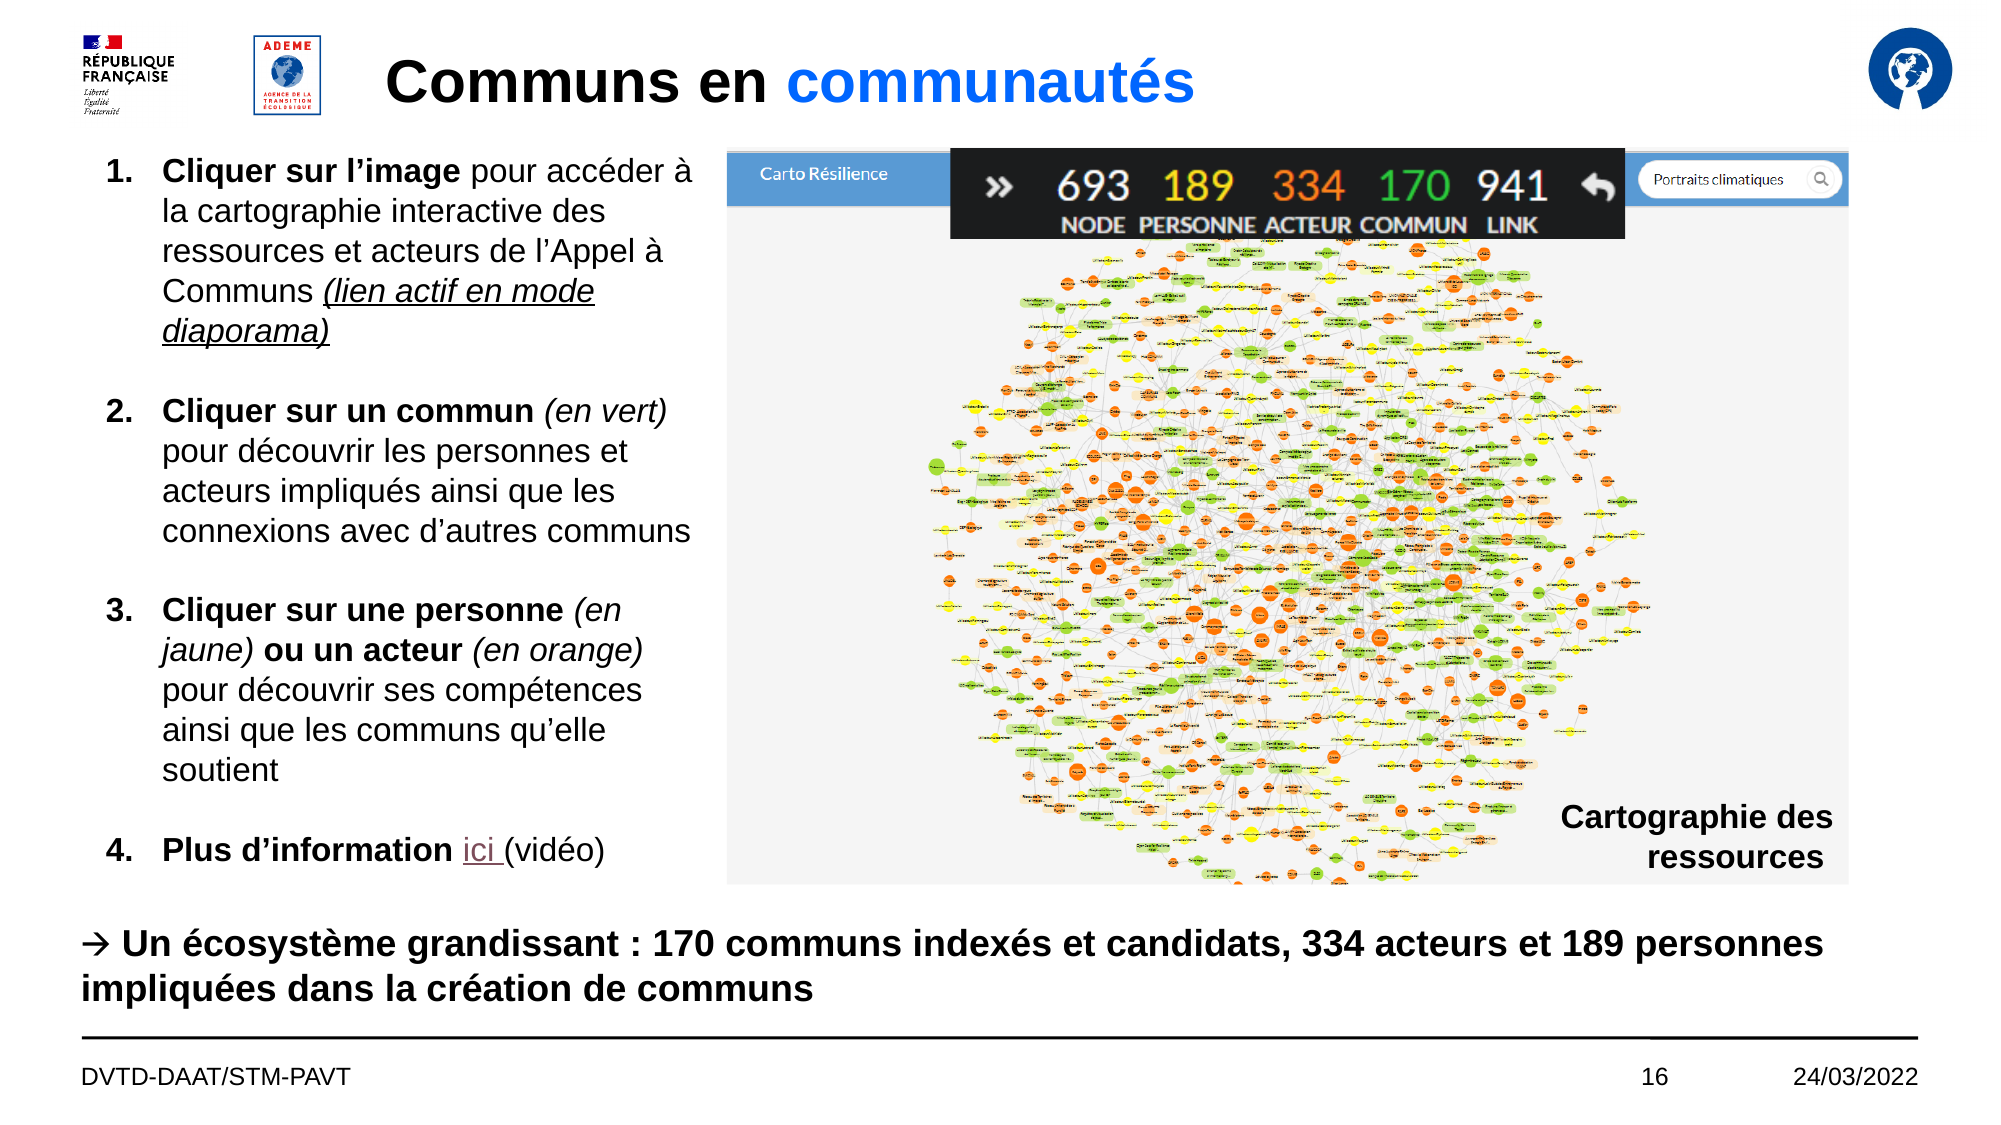

# Communs en communautés
Cliquer sur l’image pour accéder à la cartographie interactive des ressources et acteurs de l’Appel à Communs (lien actif en mode diaporama)
Cliquer sur un commun (en vert) pour découvrir les personnes et acteurs impliqués ainsi que les connexions avec d’autres communs
Cliquer sur une personne (en jaune) ou un acteur (en orange) pour découvrir ses compétences ainsi que les communs qu’elle soutient
Plus d’information ici (vidéo)
Cartographie des ressources
🡪 Un écosystème grandissant : 170 communs indexés et candidats, 334 acteurs et 189 personnes impliquées dans la création de communs
DVTD-DAAT/STM-PAVT
24/03/2022